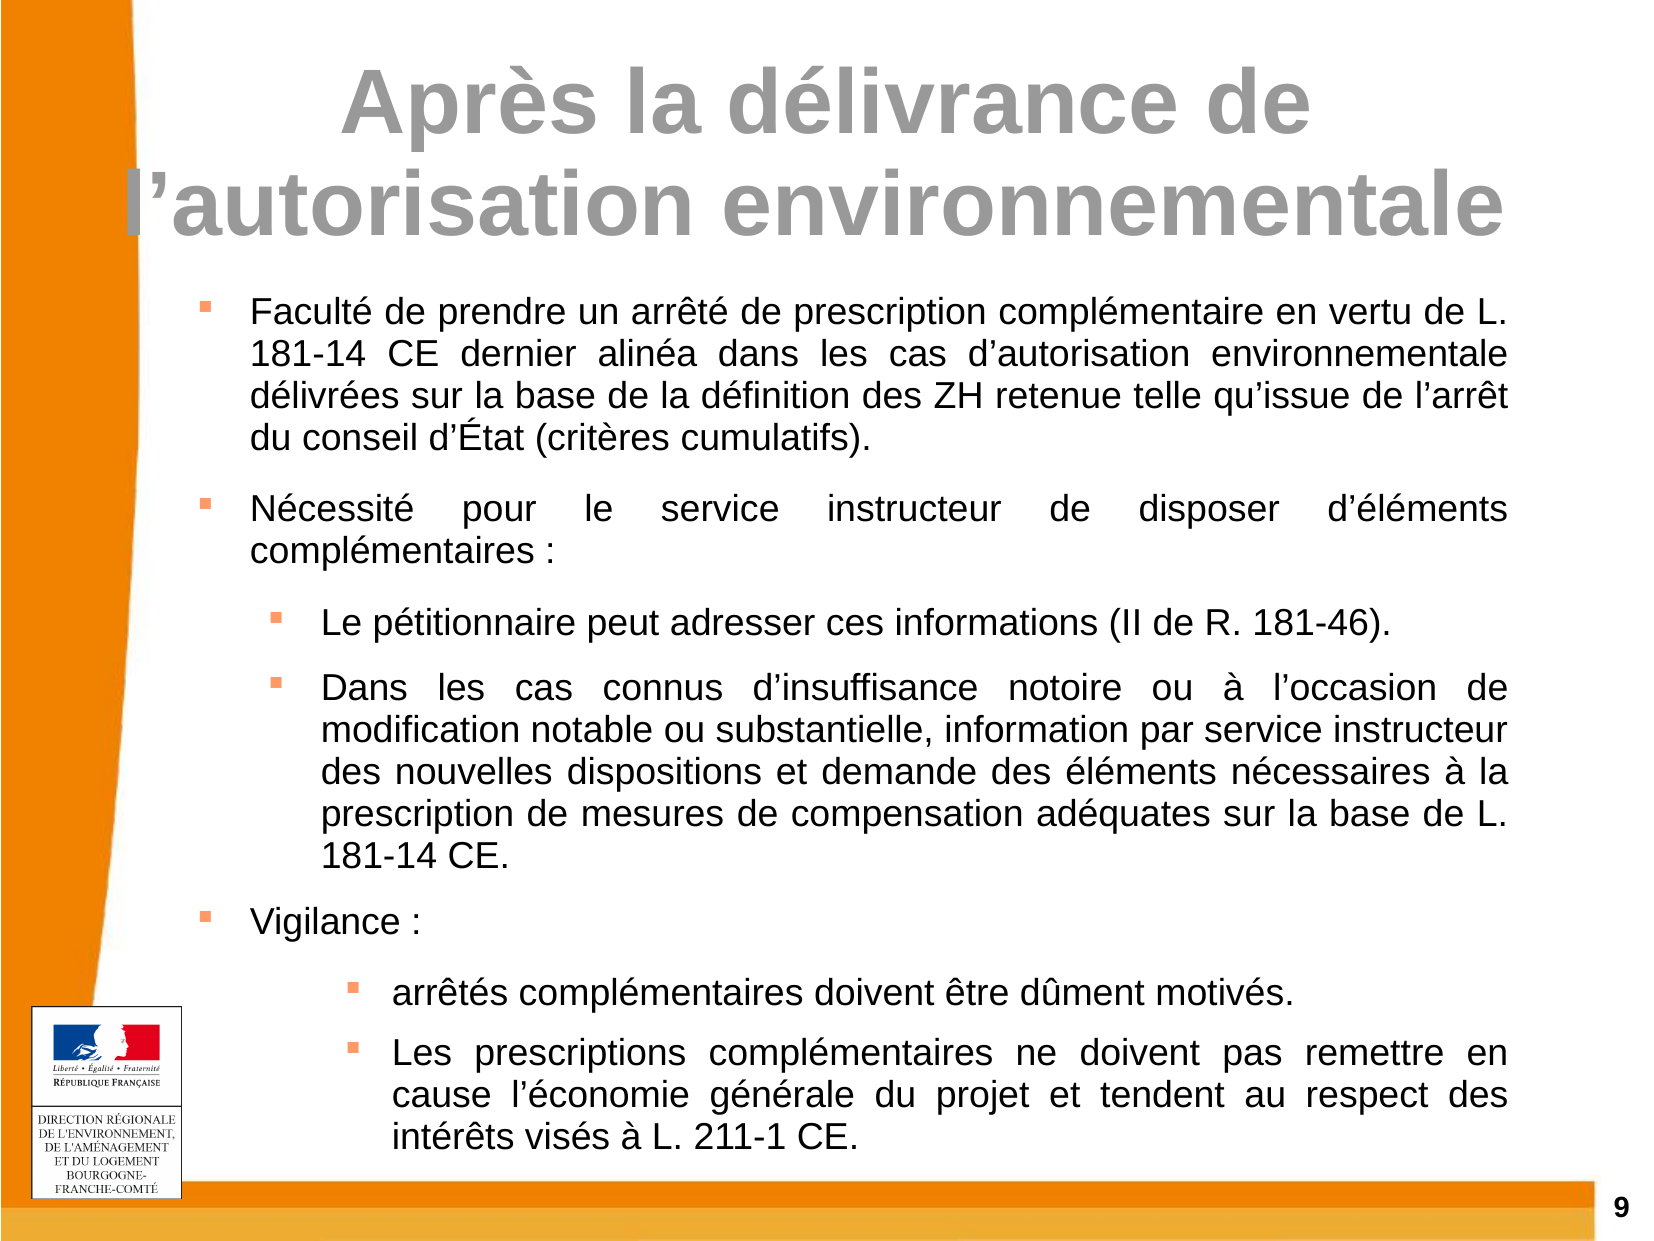

# Après la délivrance de l’autorisation environnementale
Faculté de prendre un arrêté de prescription complémentaire en vertu de L. 181-14 CE dernier alinéa dans les cas d’autorisation environnementale délivrées sur la base de la définition des ZH retenue telle qu’issue de l’arrêt du conseil d’État (critères cumulatifs).
Nécessité pour le service instructeur de disposer d’éléments complémentaires :
Le pétitionnaire peut adresser ces informations (II de R. 181-46).
Dans les cas connus d’insuffisance notoire ou à l’occasion de modification notable ou substantielle, information par service instructeur des nouvelles dispositions et demande des éléments nécessaires à la prescription de mesures de compensation adéquates sur la base de L. 181-14 CE.
Vigilance :
arrêtés complémentaires doivent être dûment motivés.
Les prescriptions complémentaires ne doivent pas remettre en cause l’économie générale du projet et tendent au respect des intérêts visés à L. 211-1 CE.
9